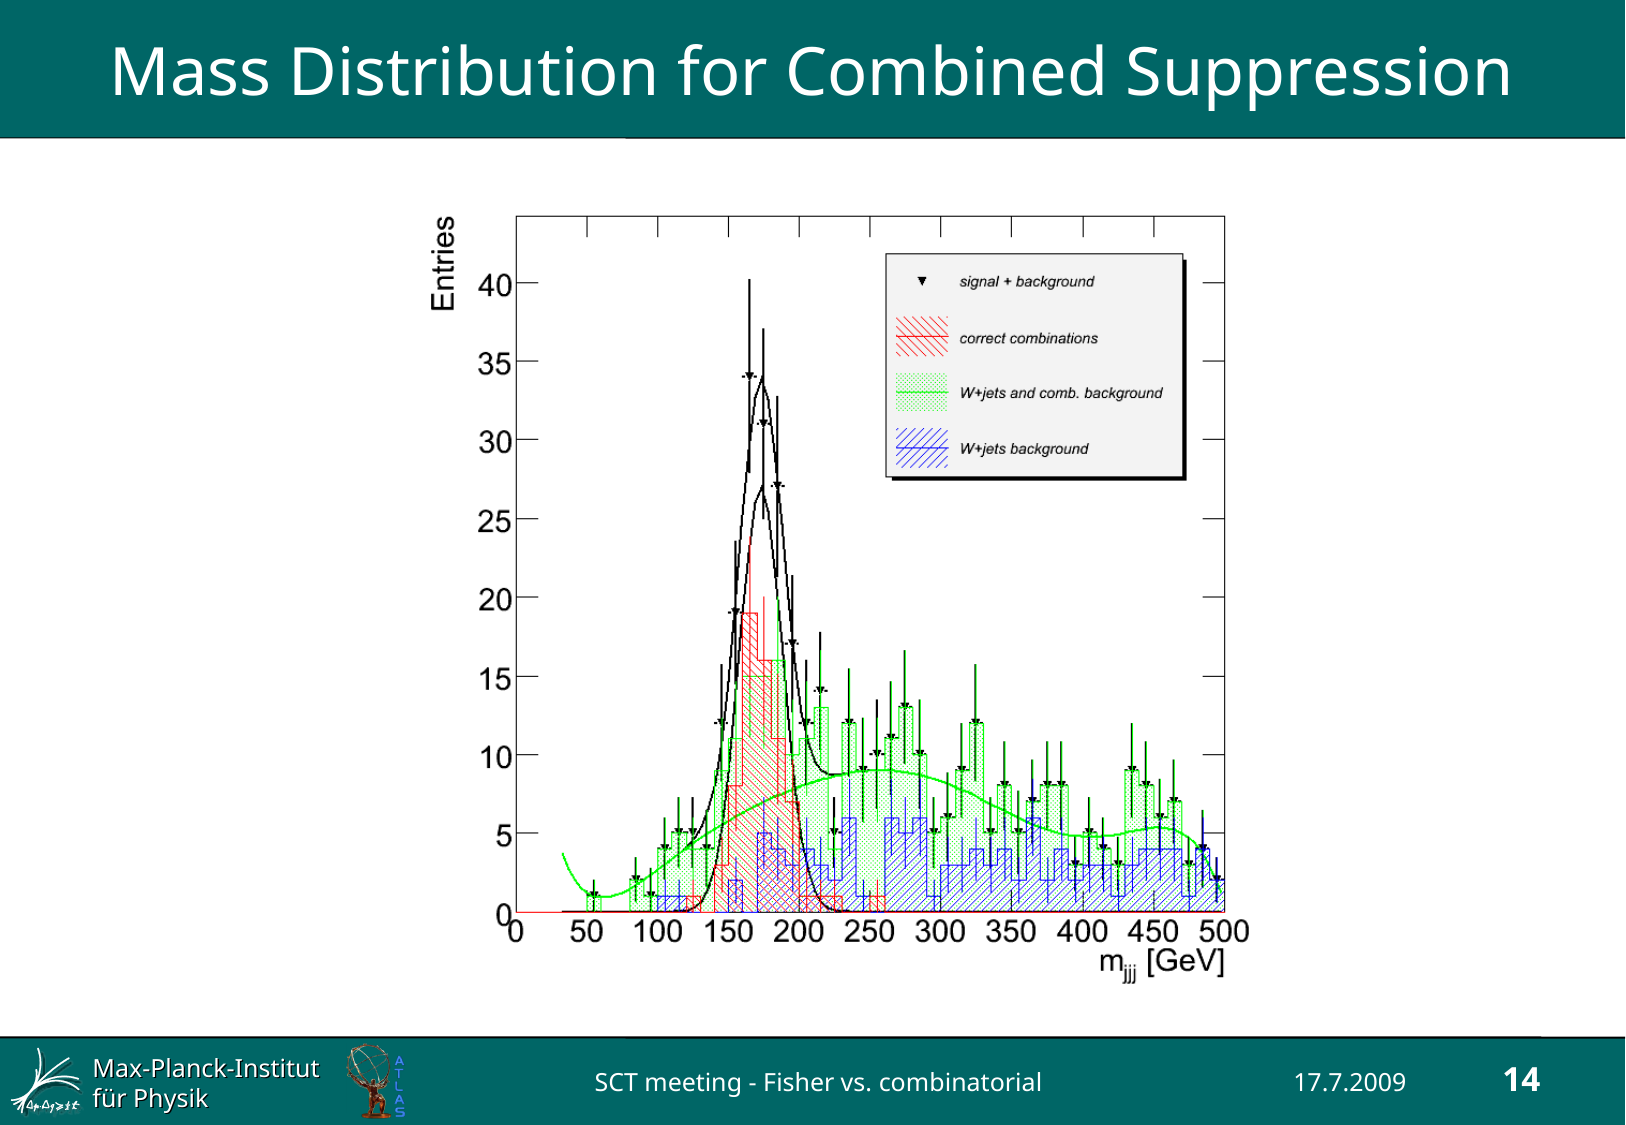

# Mass Distribution for Combined Suppression
SCT meeting - Fisher vs. combinatorial
17.7.2009